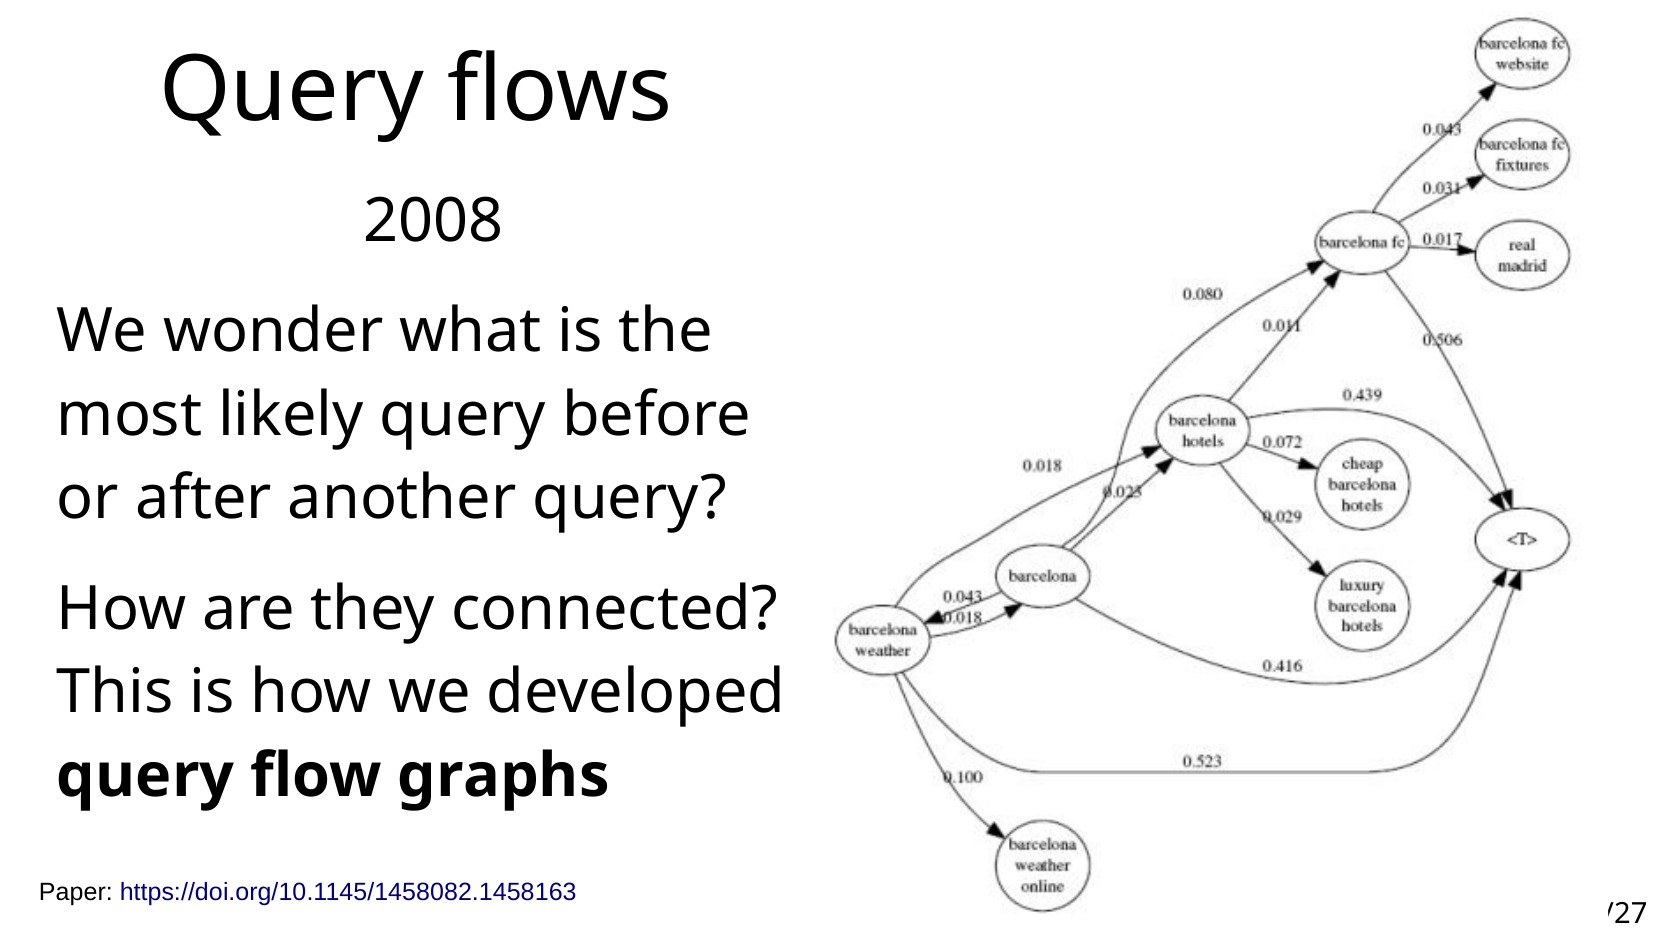

# Query flows
2008
We wonder what is the most likely query before or after another query?
How are they connected? This is how we developed query flow graphs
Paper: https://doi.org/10.1145/1458082.1458163
26